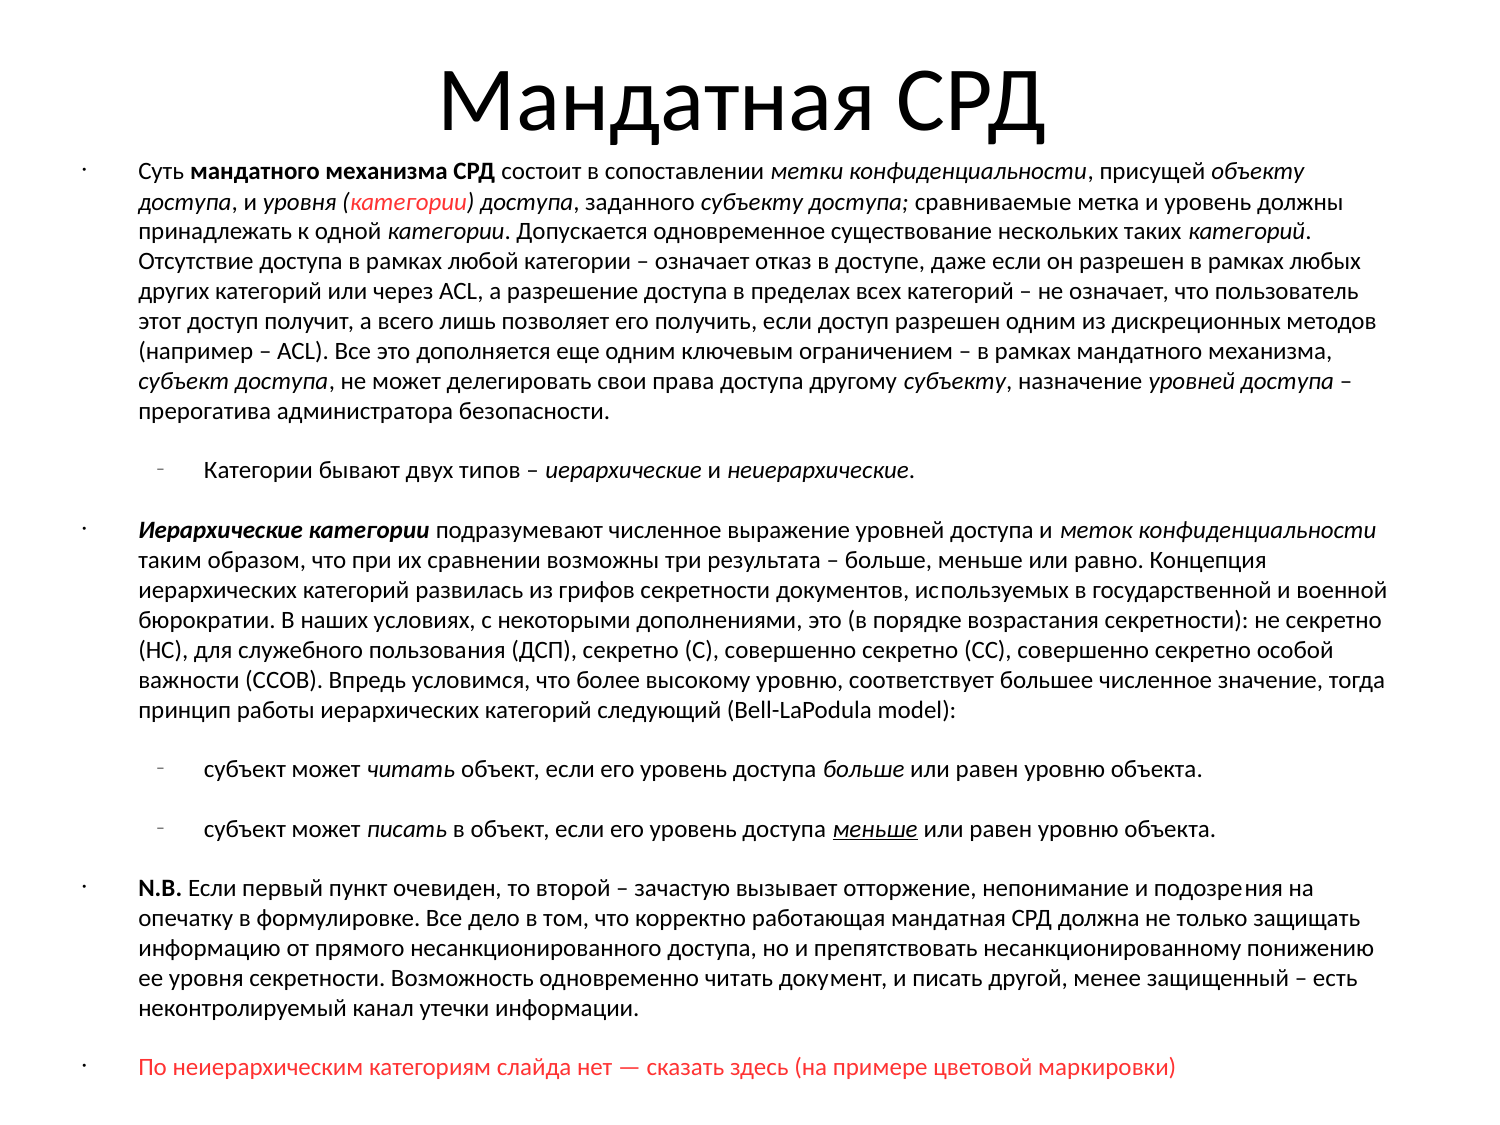

# Мандатная СРД
Суть мандатного механизма СРД состоит в сопоставлении метки конфиденциальности, присущей объекту доступа, и уровня (категории) доступа, заданного субъекту доступа; сравниваемые метка и уровень должны принадлежать к одной категории. Допускается одновременное существование нескольких таких категорий. Отсутствие доступа в рамках любой категории – означает отказ в доступе, даже если он разрешен в рамках любых других категорий или через ACL, а разрешение доступа в пределах всех категорий – не означает, что пользователь этот доступ получит, а всего лишь позволяет его получить, если доступ разрешен одним из дискреционных методов (например – ACL). Все это дополняется еще одним ключевым ограничением – в рамках мандатного механизма, субъект доступа, не может делегировать свои права доступа другому субъекту, назначение уровней доступа – прерогатива администратора безопасности.
Категории бывают двух типов – иерархические и неиерархические.
Иерархические категории подразумевают численное выражение уровней доступа и меток конфи­денциальности таким образом, что при их сравнении возможны три результата – больше, меньше или равно. Концепция иерархических категорий развилась из грифов секретности документов, ис­пользуемых в государственной и военной бюрократии. В наших условиях, с некоторыми дополнениями, это (в порядке возрастания секретности): не секретно (НС), для служебного пользова­ния (ДСП), секретно (С), совершенно секретно (СС), совершенно секретно особой важности (ССОВ). Впредь условимся, что более высокому уровню, соответствует большее численное значение, тогда принцип работы иерархических категорий следующий (Bell-LaPodula model):
субъект может читать объект, если его уровень доступа больше или равен уровню объекта.
субъект может писать в объект, если его уровень доступа меньше или равен уровню объекта.
N.B. Если первый пункт очевиден, то второй – зачастую вызывает отторжение, непонимание и подозре­ния на опечатку в формулировке. Все дело в том, что корректно работающая мандатная СРД должна не только защищать информацию от прямого несанкционированного доступа, но и препятствовать несанкционированному понижению ее уровня секретности. Возможность одновременно читать доку­мент, и писать другой, менее защищенный – есть неконтролируемый канал утечки информации.
По неиерархическим категориям слайда нет — сказать здесь (на примере цветовой маркировки)